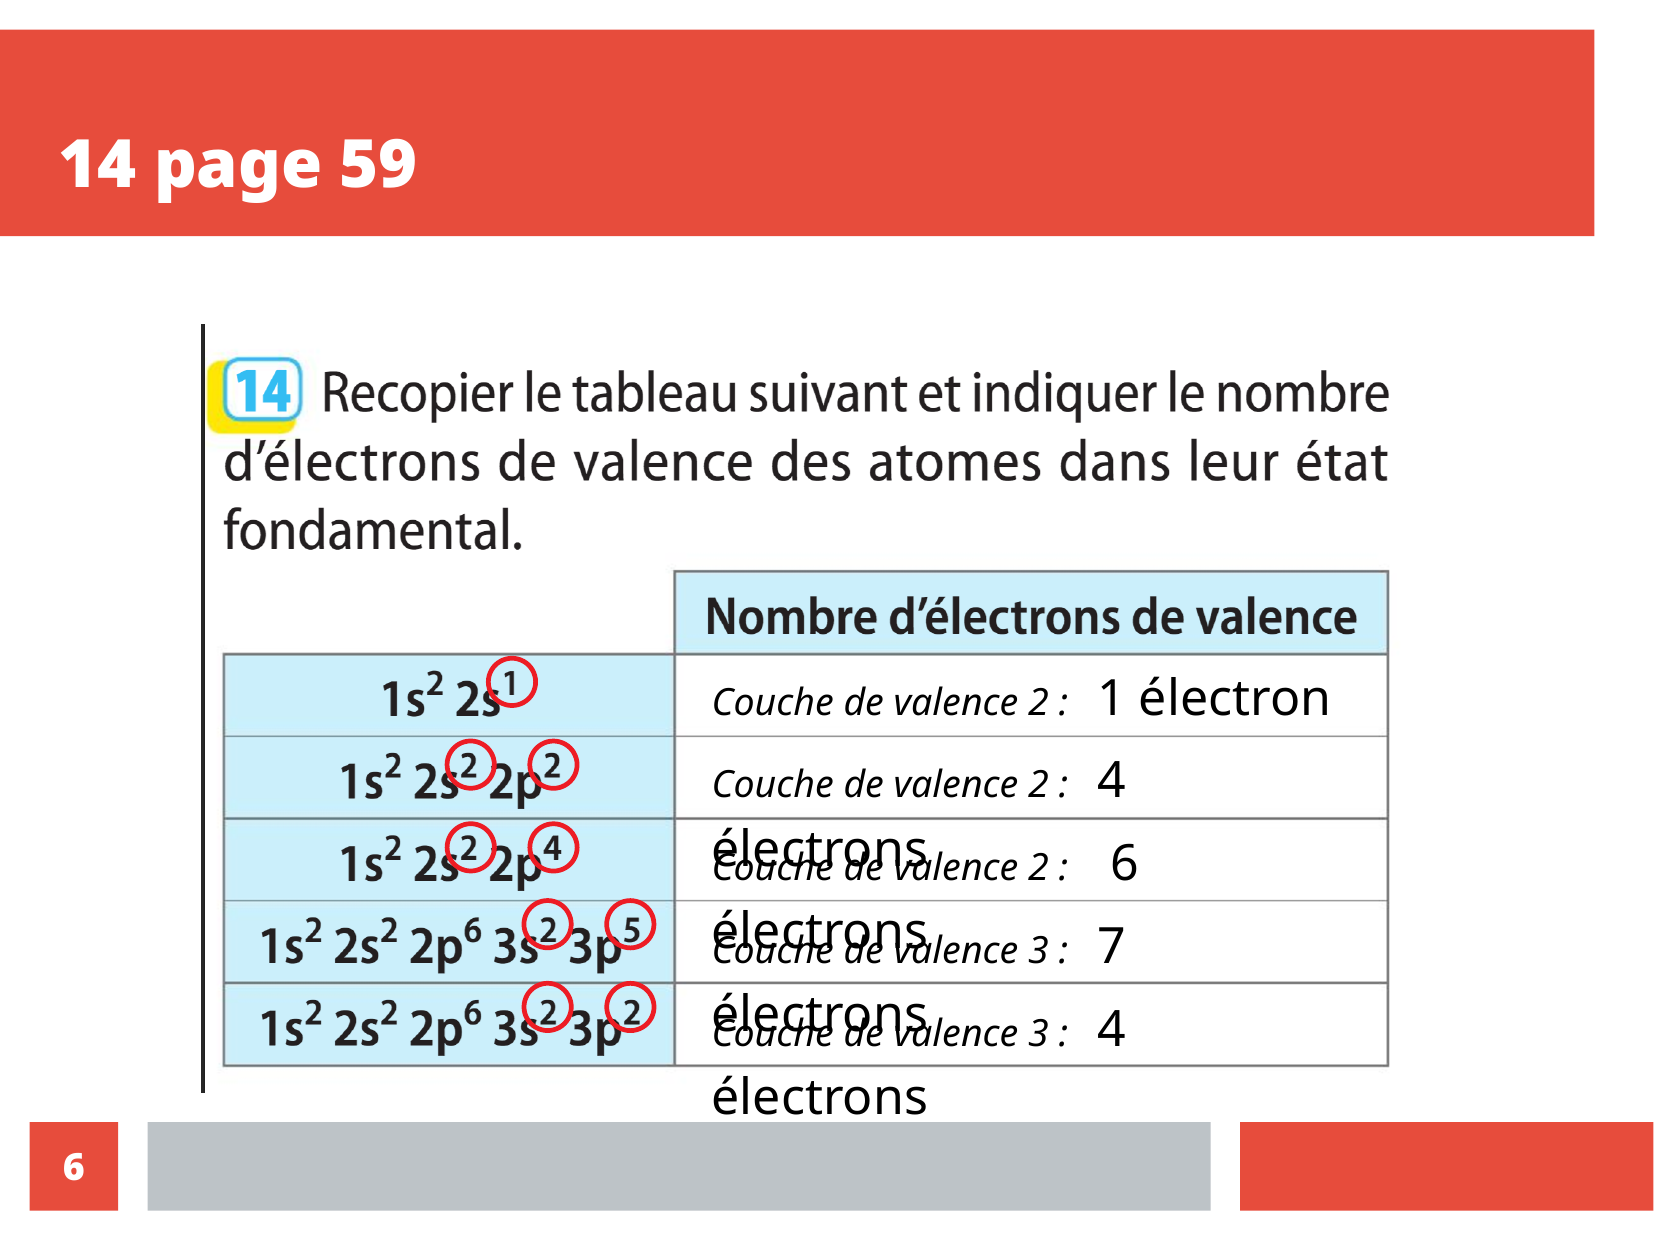

# 14 page 59
Couche de valence 2 : 1 électron
Couche de valence 2 : 4 électrons
Couche de valence 2 : 6 électrons
Couche de valence 3 : 7 électrons
Couche de valence 3 : 4 électrons
6